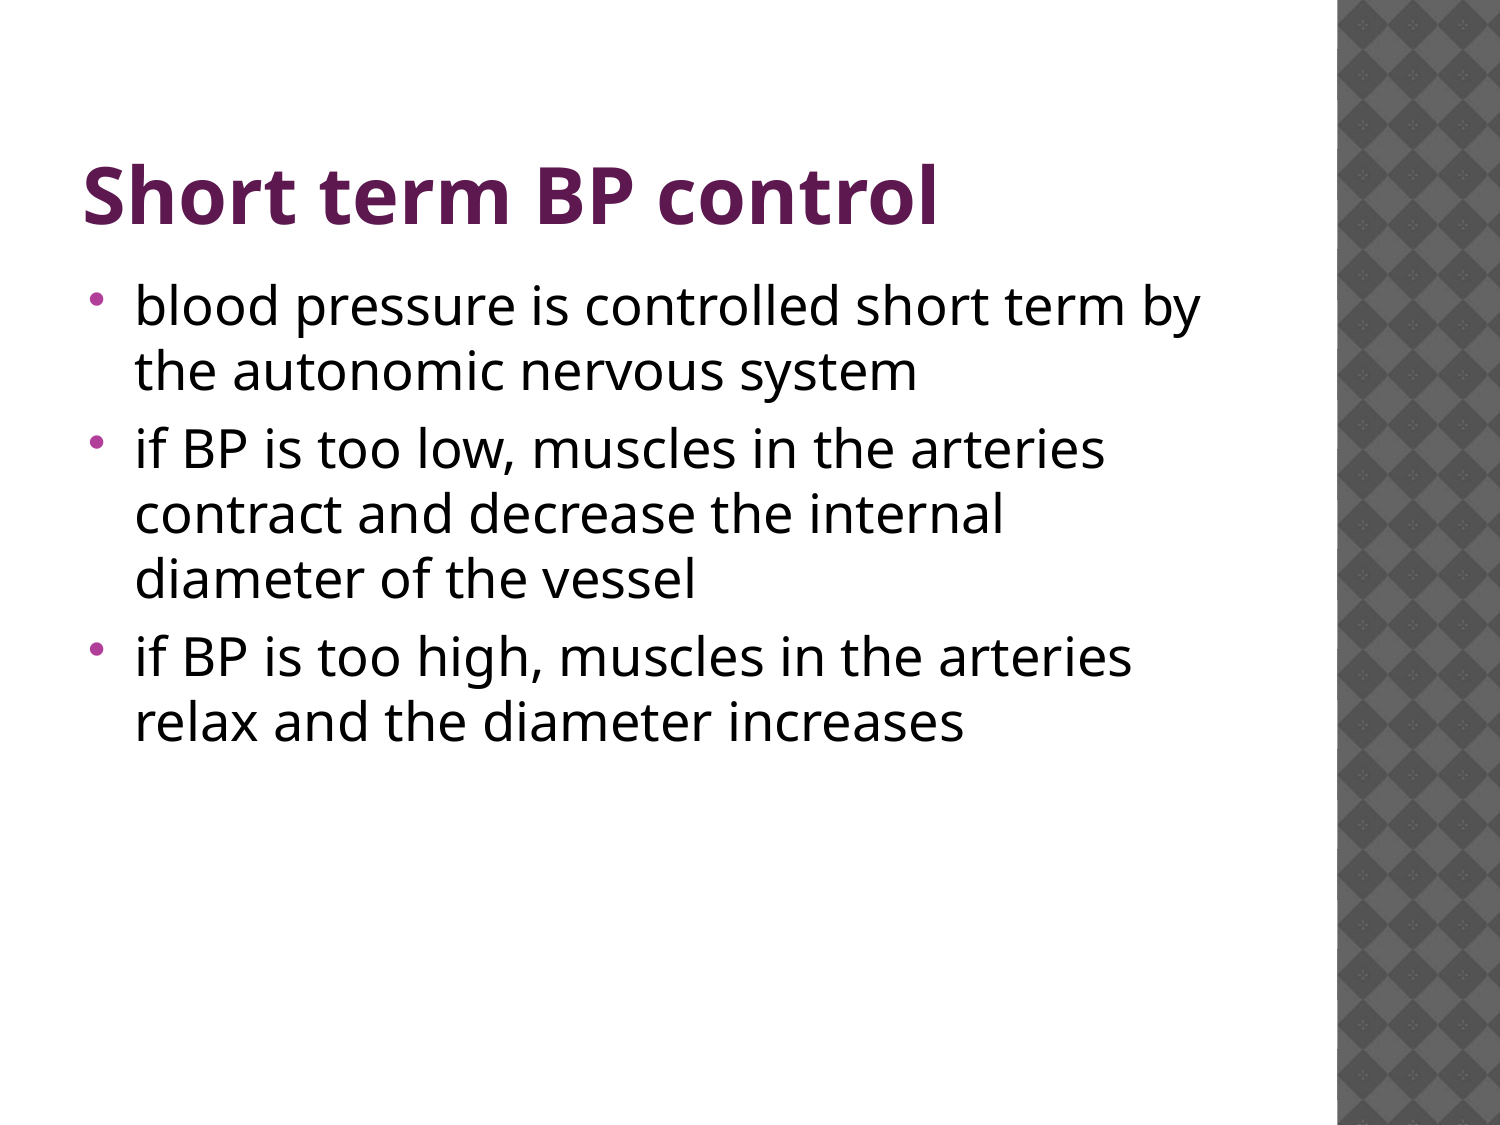

# Short term BP control
blood pressure is controlled short term by the autonomic nervous system
if BP is too low, muscles in the arteries contract and decrease the internal diameter of the vessel
if BP is too high, muscles in the arteries relax and the diameter increases